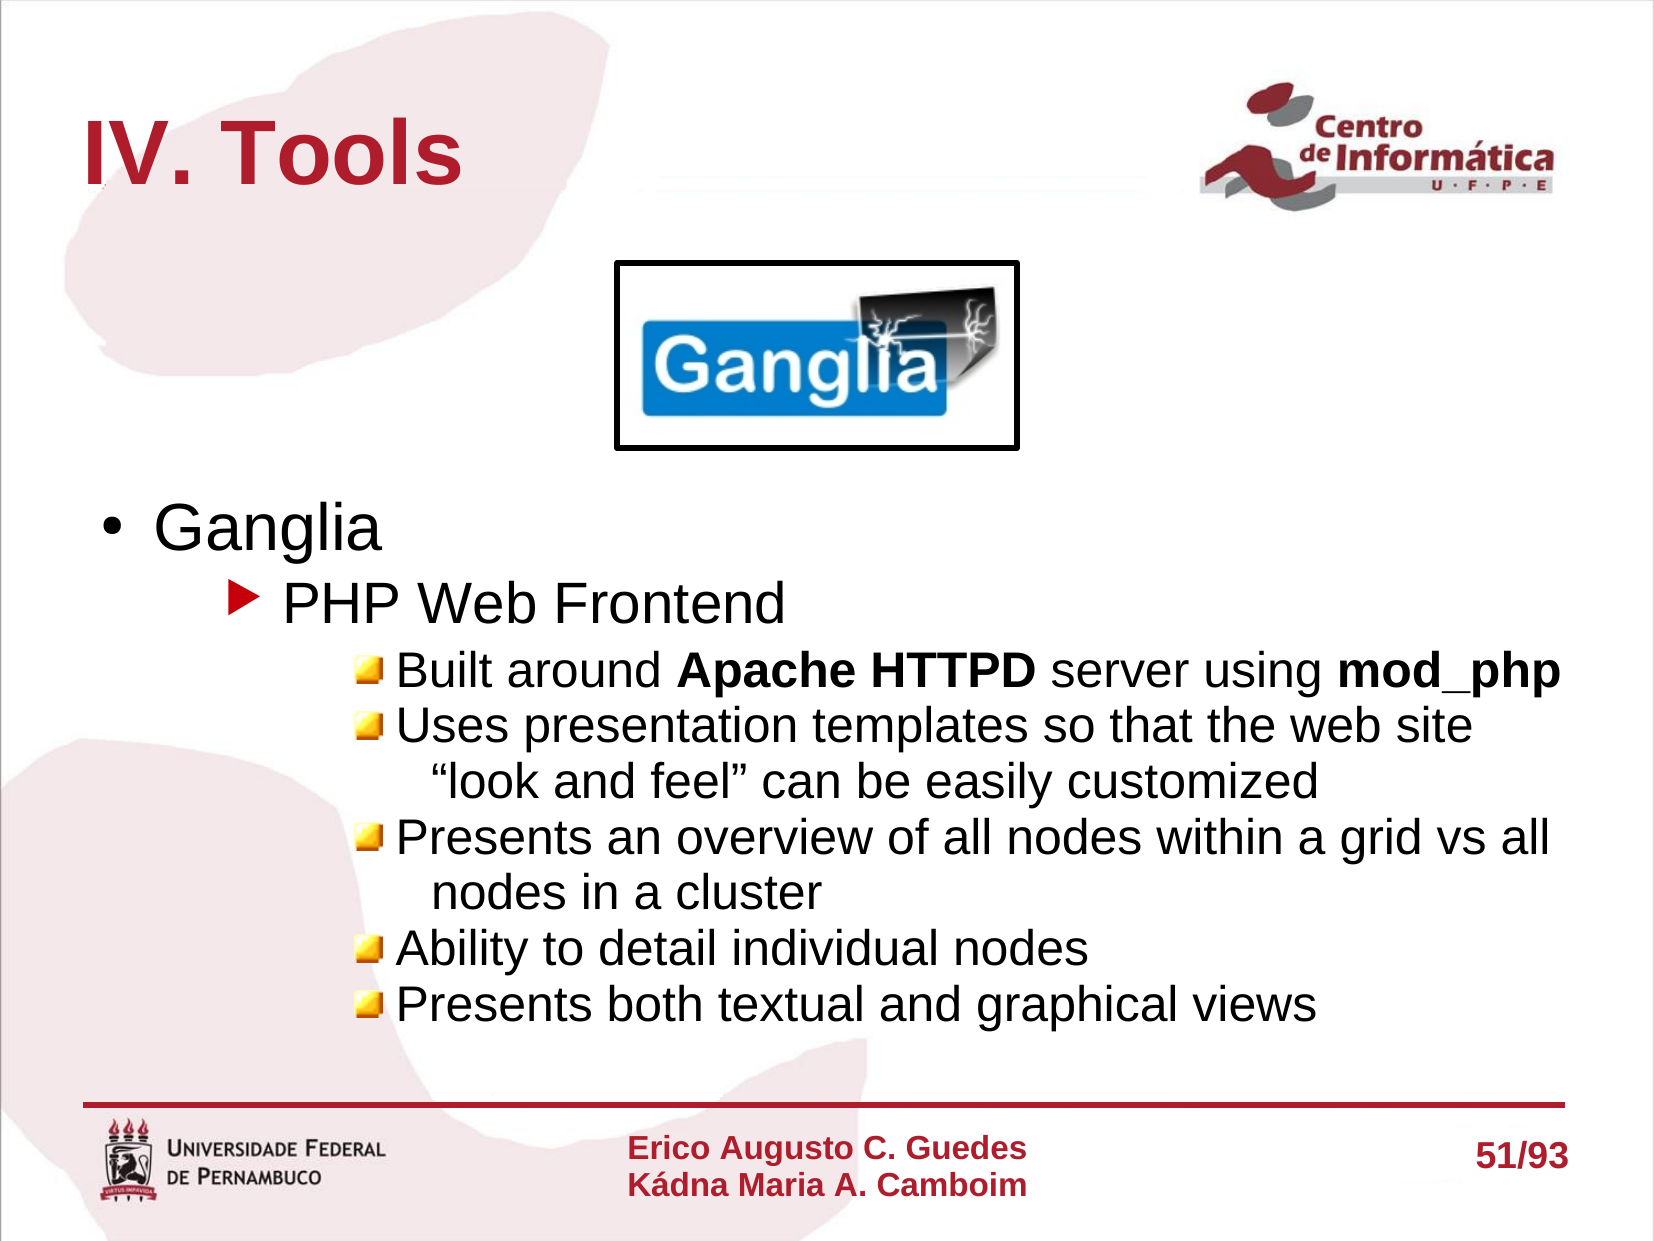

# IV. Tools
Ganglia
 PHP Web Frontend
Built around Apache HTTPD server using mod_php
Uses presentation templates so that the web site “look and feel” can be easily customized
Presents an overview of all nodes within a grid vs all nodes in a cluster
Ability to detail individual nodes
Presents both textual and graphical views